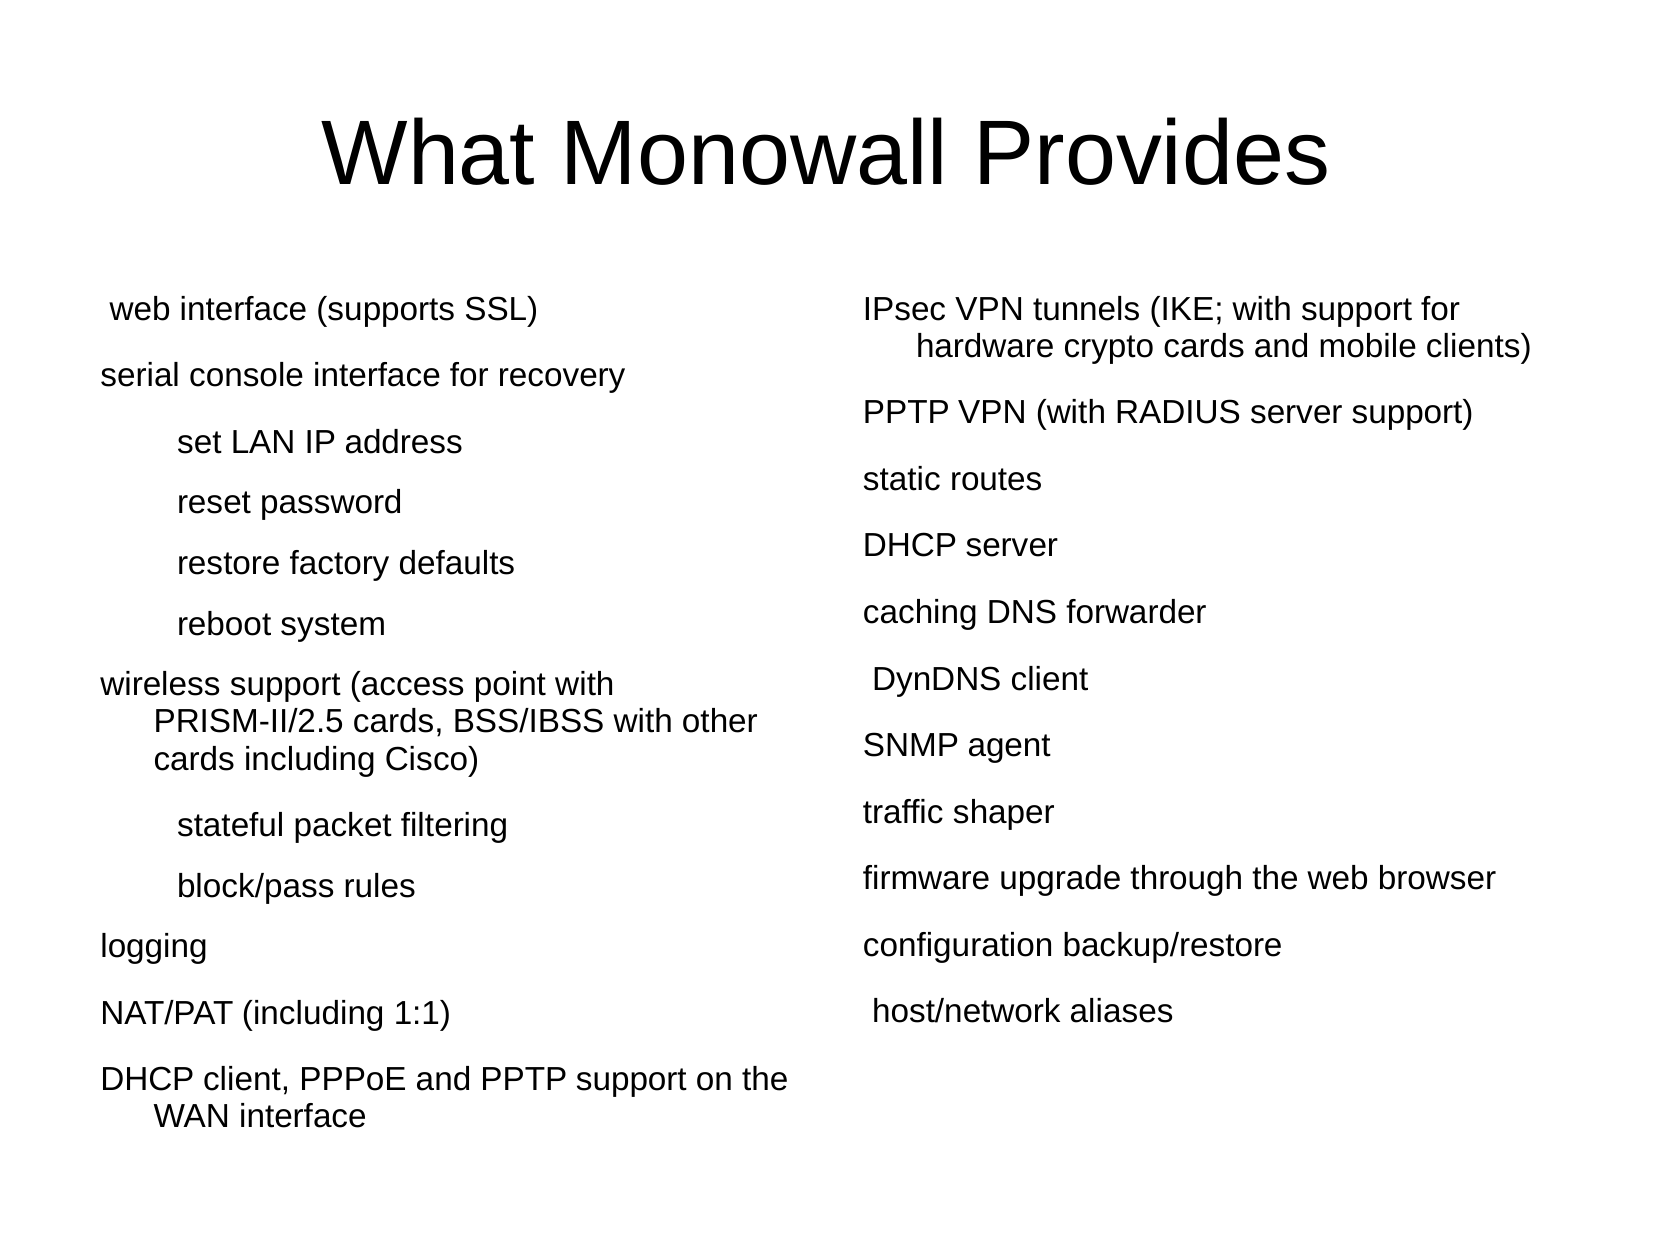

# What Monowall Provides
 web interface (supports SSL)
serial console interface for recovery
set LAN IP address
reset password
restore factory defaults
reboot system
wireless support (access point with PRISM-II/2.5 cards, BSS/IBSS with other cards including Cisco)
stateful packet filtering
block/pass rules
logging
NAT/PAT (including 1:1)
DHCP client, PPPoE and PPTP support on the WAN interface
IPsec VPN tunnels (IKE; with support for hardware crypto cards and mobile clients)
PPTP VPN (with RADIUS server support)
static routes
DHCP server
caching DNS forwarder
 DynDNS client
SNMP agent
traffic shaper
firmware upgrade through the web browser
configuration backup/restore
 host/network aliases